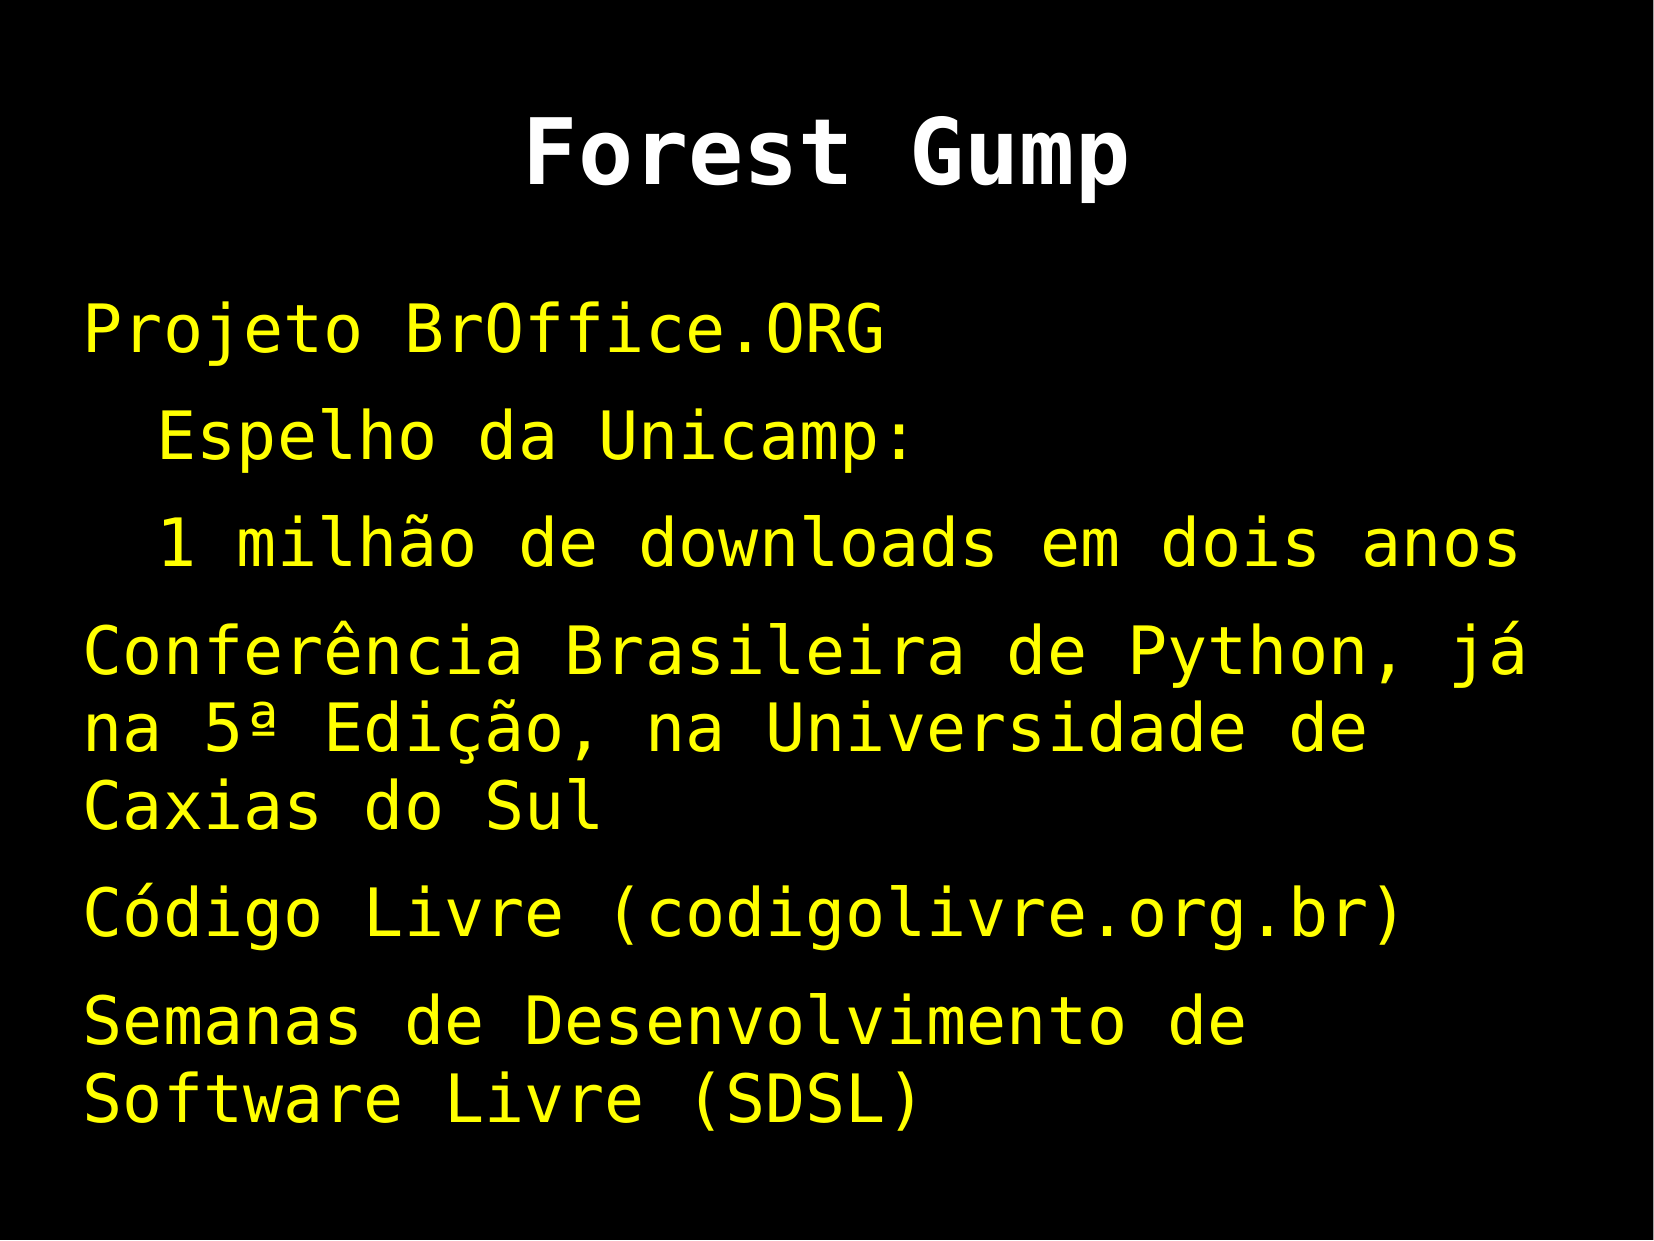

# Forest Gump
Projeto BrOffice.ORG
	Espelho da Unicamp:
	1 milhão de downloads em dois anos
Conferência Brasileira de Python, já na 5ª Edição, na Universidade de Caxias do Sul
Código Livre (codigolivre.org.br)
Semanas de Desenvolvimento de Software Livre (SDSL)